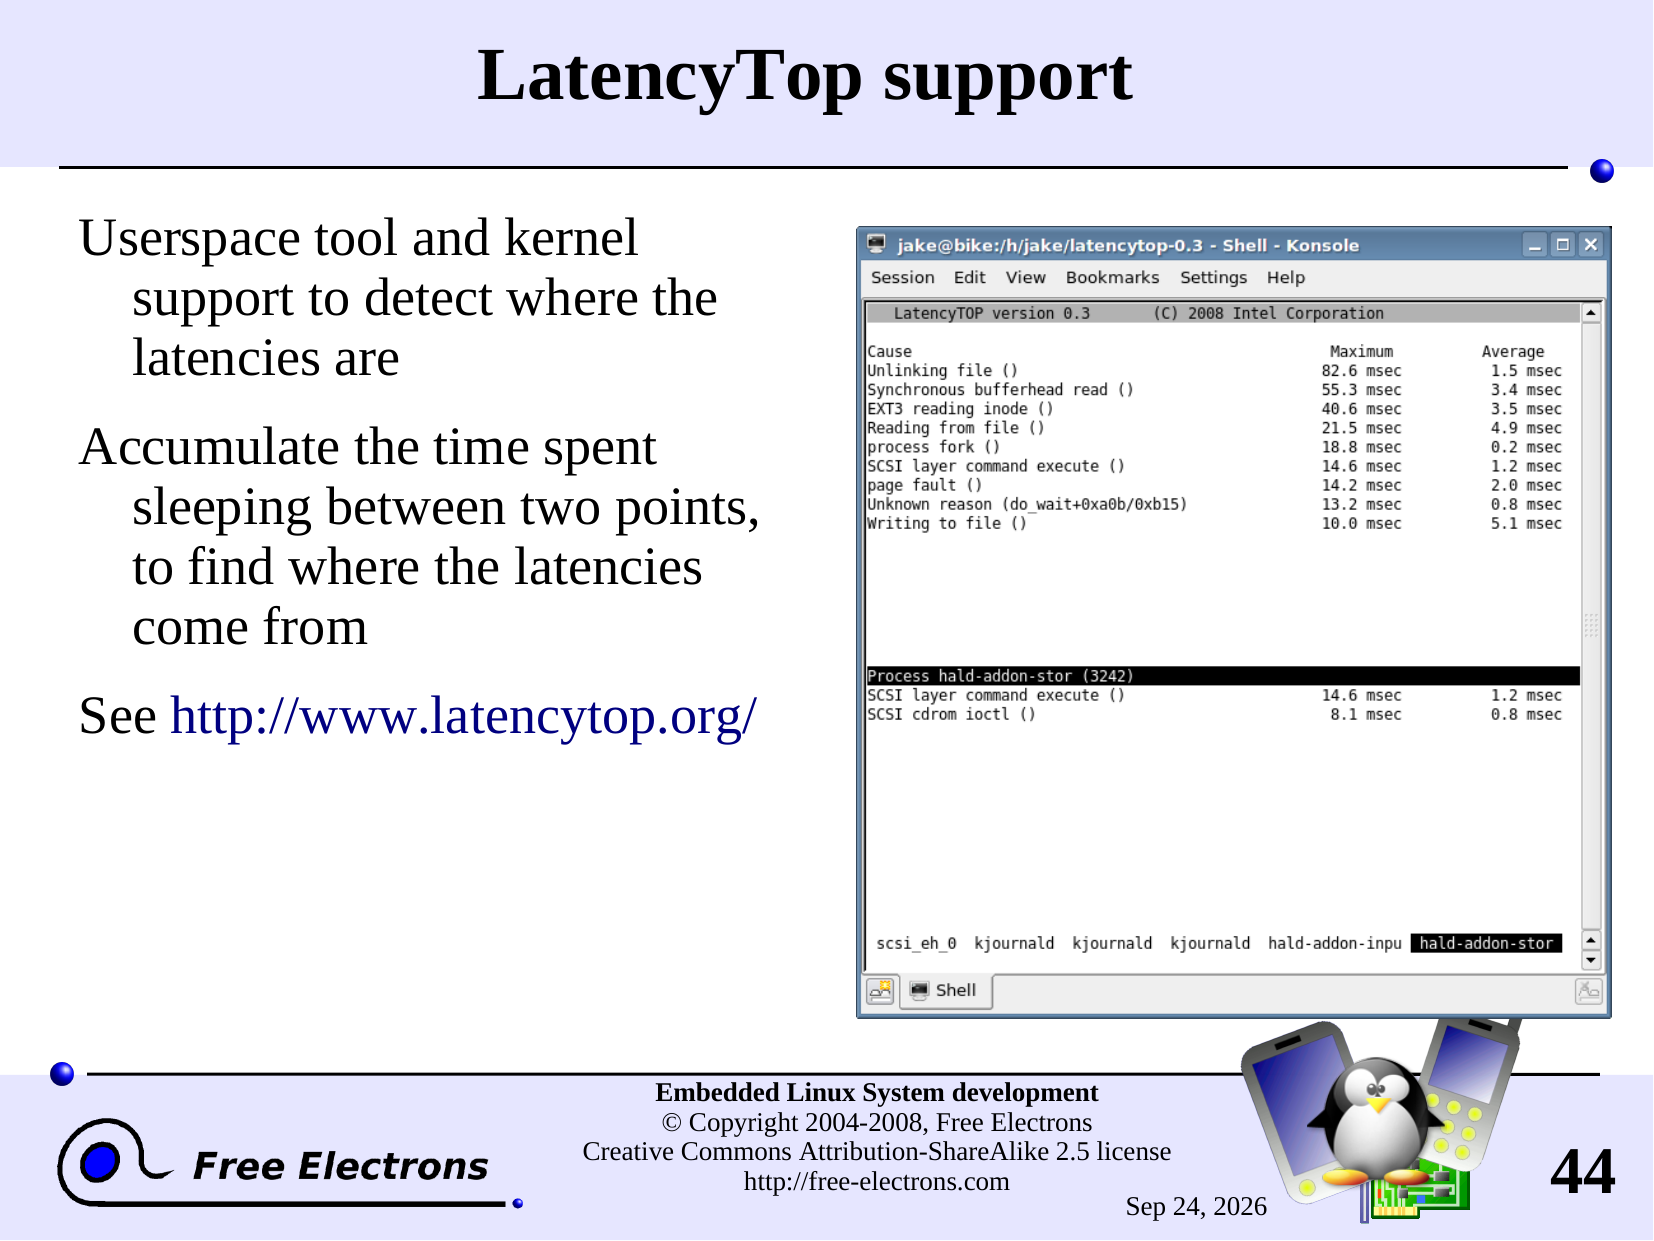

# LatencyTop support
Userspace tool and kernel support to detect where the latencies are
Accumulate the time spent sleeping between two points, to find where the latencies come from
See http://www.latencytop.org/